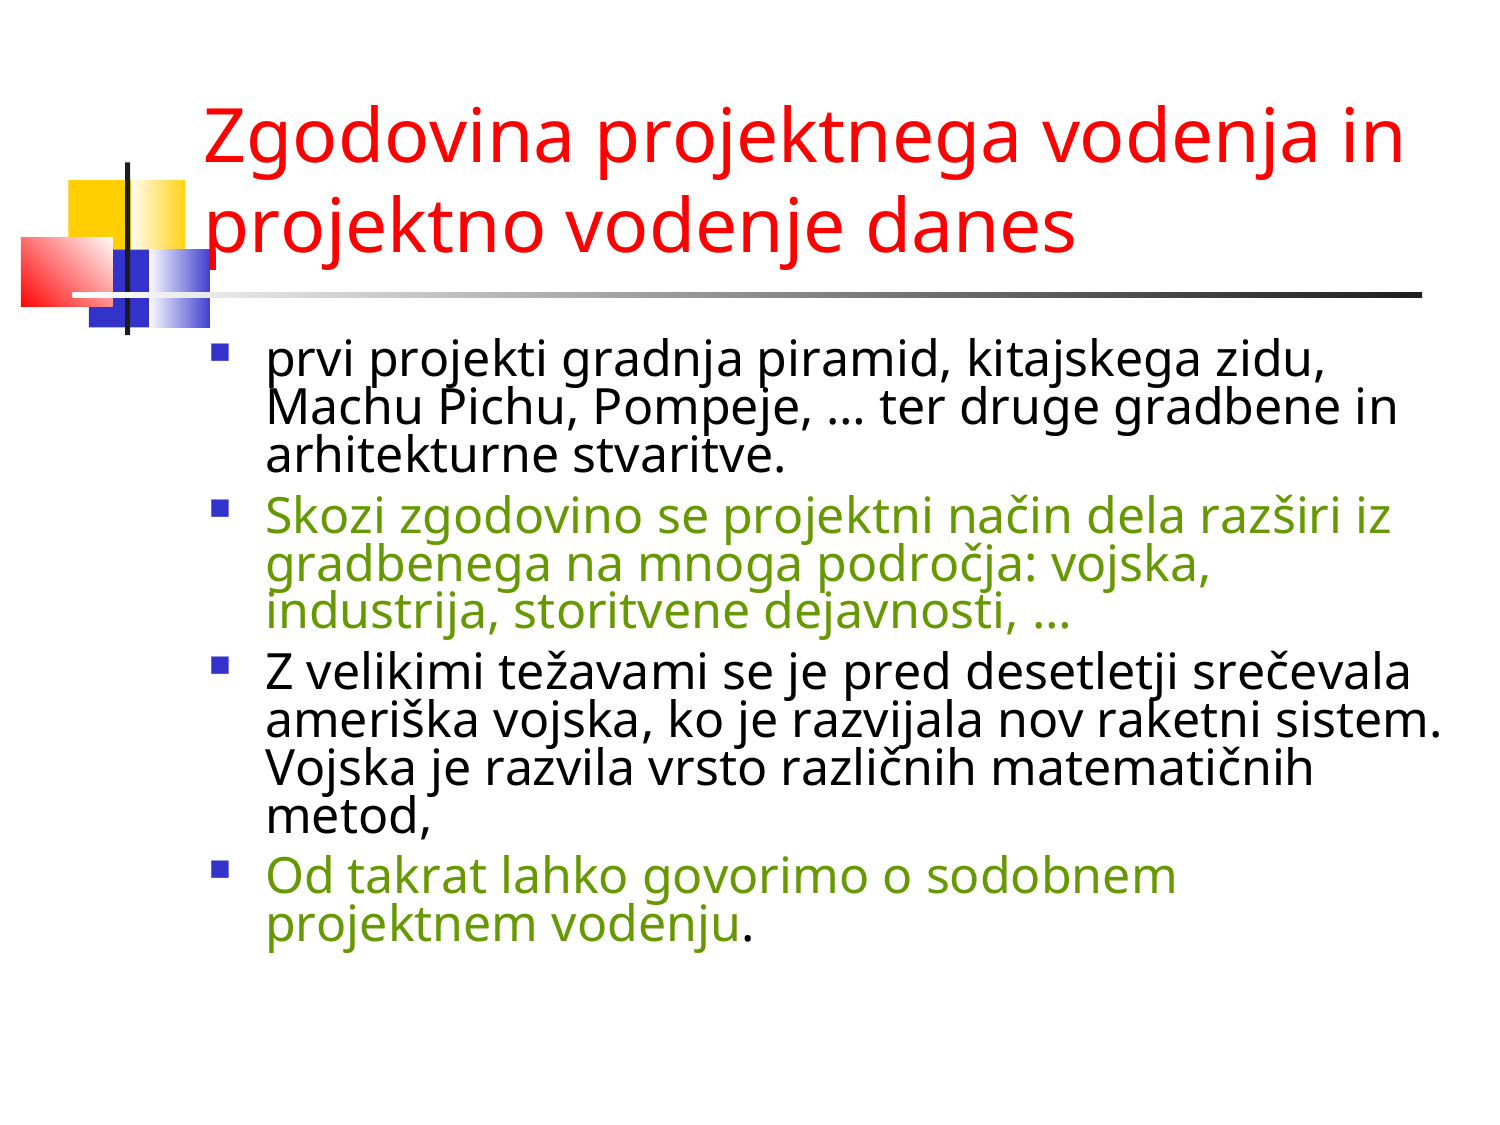

# Zgodovina projektnega vodenja in projektno vodenje danes
prvi projekti gradnja piramid, kitajskega zidu, Machu Pichu, Pompeje, … ter druge gradbene in arhitekturne stvaritve.
Skozi zgodovino se projektni način dela razširi iz gradbenega na mnoga področja: vojska, industrija, storitvene dejavnosti, …
Z velikimi težavami se je pred desetletji srečevala ameriška vojska, ko je razvijala nov raketni sistem. Vojska je razvila vrsto različnih matematičnih metod,
Od takrat lahko govorimo o sodobnem projektnem vodenju.